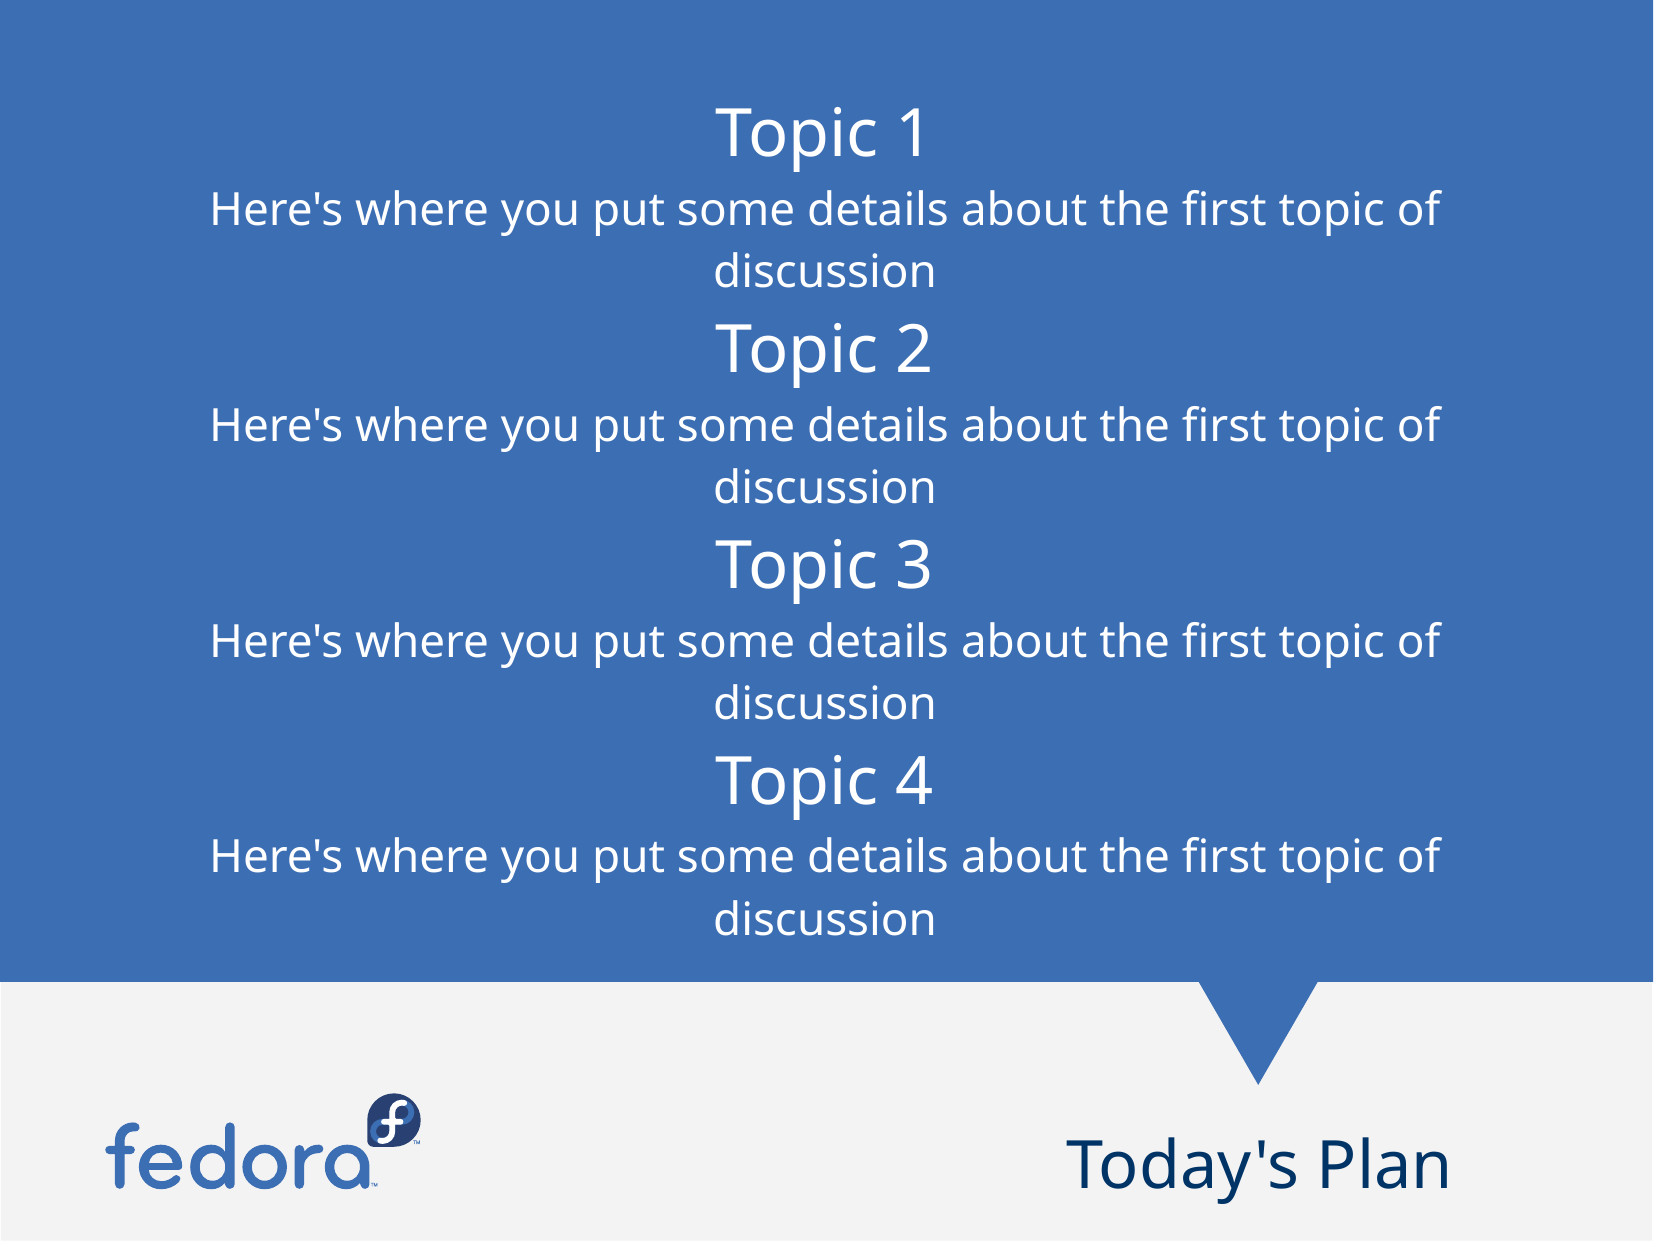

Topic 1
Here's where you put some details about the first topic of discussion
Topic 2
Here's where you put some details about the first topic of discussion
Topic 3
Here's where you put some details about the first topic of discussion
Topic 4
Here's where you put some details about the first topic of discussion
#
Today's Plan